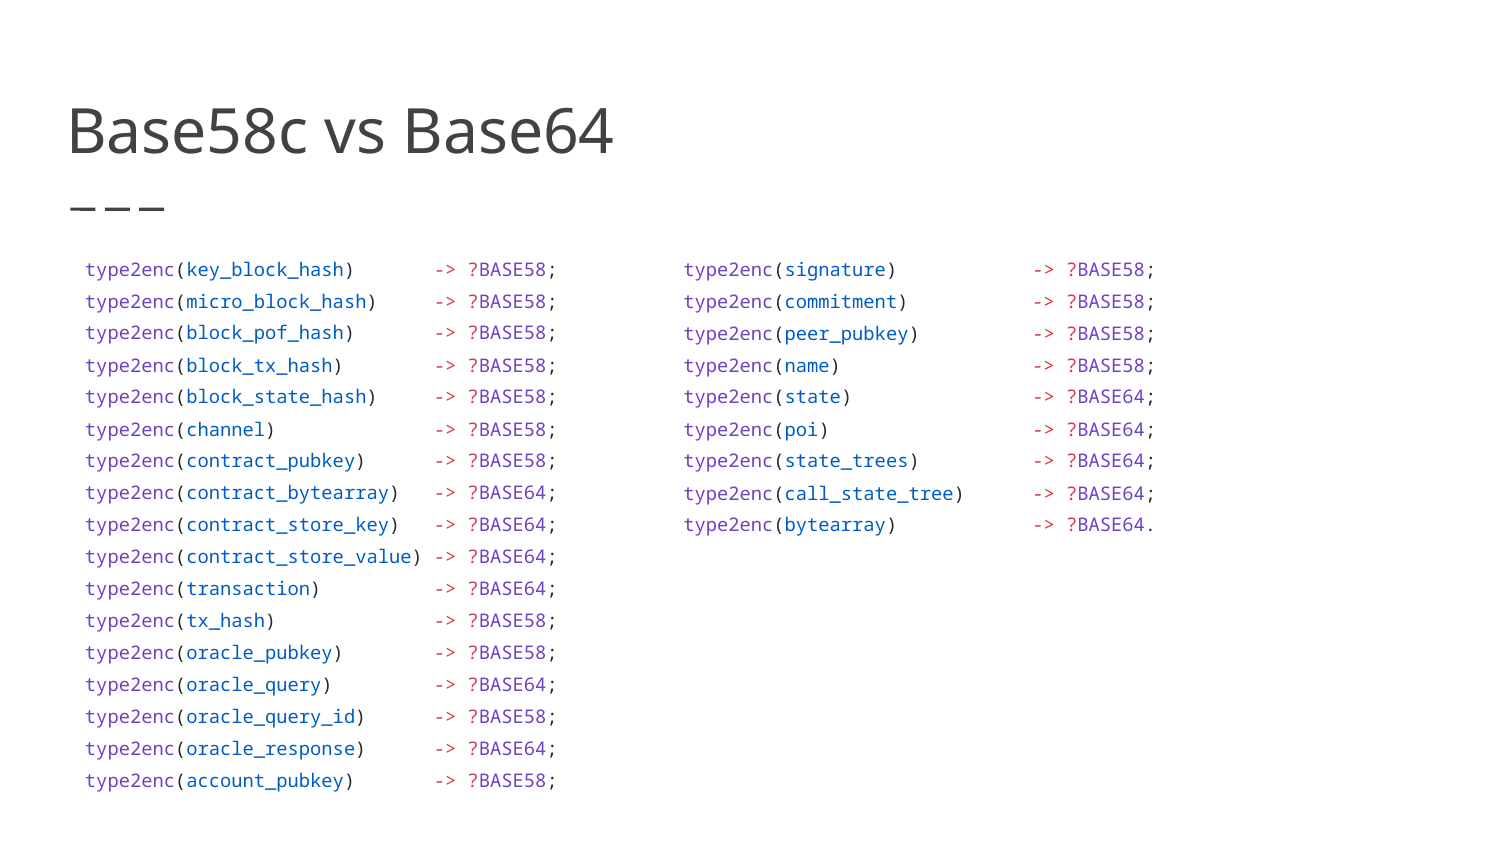

# Base58c vs Base64
type2enc(key_block_hash) -> ?BASE58;
type2enc(micro_block_hash) -> ?BASE58;
type2enc(block_pof_hash) -> ?BASE58;
type2enc(block_tx_hash) -> ?BASE58;
type2enc(block_state_hash) -> ?BASE58;
type2enc(channel) -> ?BASE58;
type2enc(contract_pubkey) -> ?BASE58;
type2enc(contract_bytearray) -> ?BASE64;
type2enc(contract_store_key) -> ?BASE64;
type2enc(contract_store_value) -> ?BASE64;
type2enc(transaction) -> ?BASE64;
type2enc(tx_hash) -> ?BASE58;
type2enc(oracle_pubkey) -> ?BASE58;
type2enc(oracle_query) -> ?BASE64;
type2enc(oracle_query_id) -> ?BASE58;
type2enc(oracle_response) -> ?BASE64;
type2enc(account_pubkey) -> ?BASE58;
type2enc(signature) -> ?BASE58;
type2enc(commitment) -> ?BASE58;
type2enc(peer_pubkey) -> ?BASE58;
type2enc(name) -> ?BASE58;
type2enc(state) -> ?BASE64;
type2enc(poi) -> ?BASE64;
type2enc(state_trees) -> ?BASE64;
type2enc(call_state_tree) -> ?BASE64;
type2enc(bytearray) -> ?BASE64.